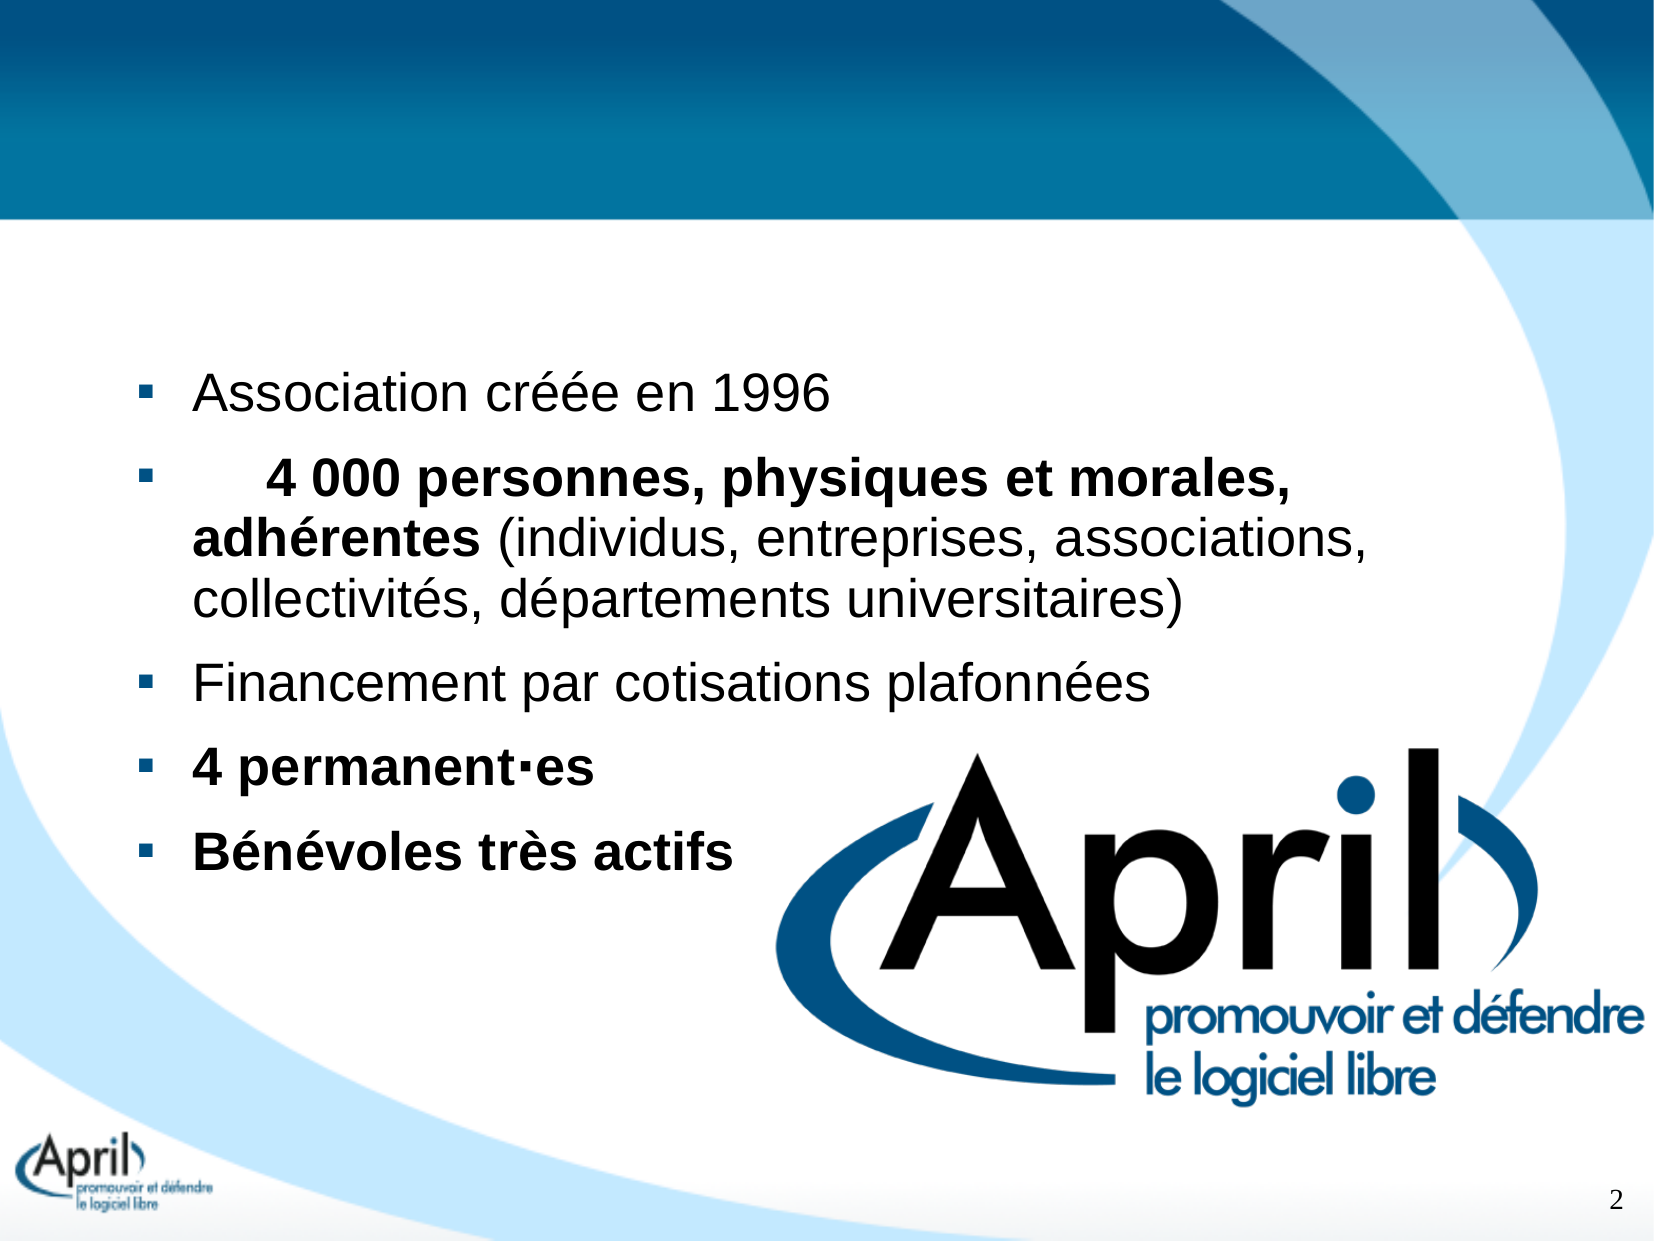

#
Association créée en 1996
 	4 000 personnes, physiques et morales, adhérentes (individus, entreprises, associations, collectivités, départements universitaires)
Financement par cotisations plafonnées
4 permanent⋅es
Bénévoles très actifs
2